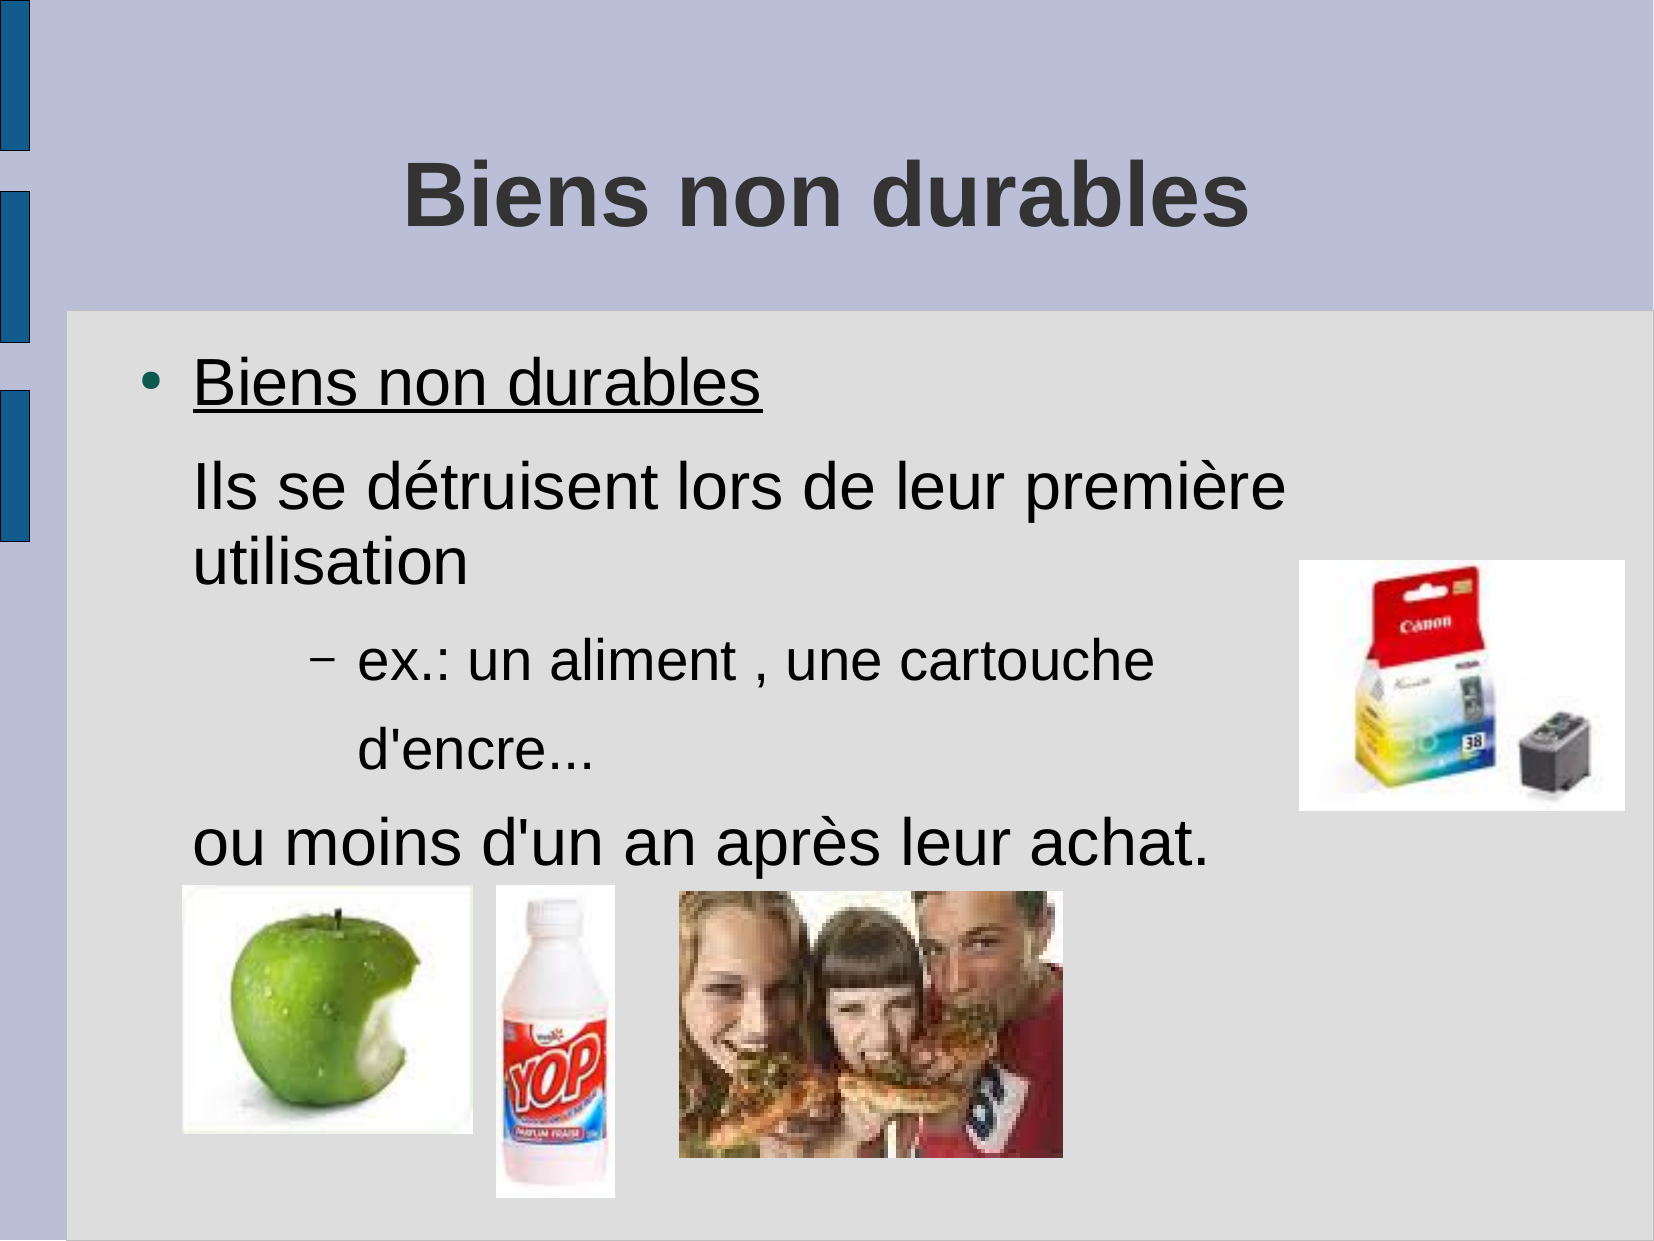

# Biens non durables
Biens non durables
Ils se détruisent lors de leur première utilisation
ex.: un aliment , une cartouche
d'encre...
ou moins d'un an après leur achat.